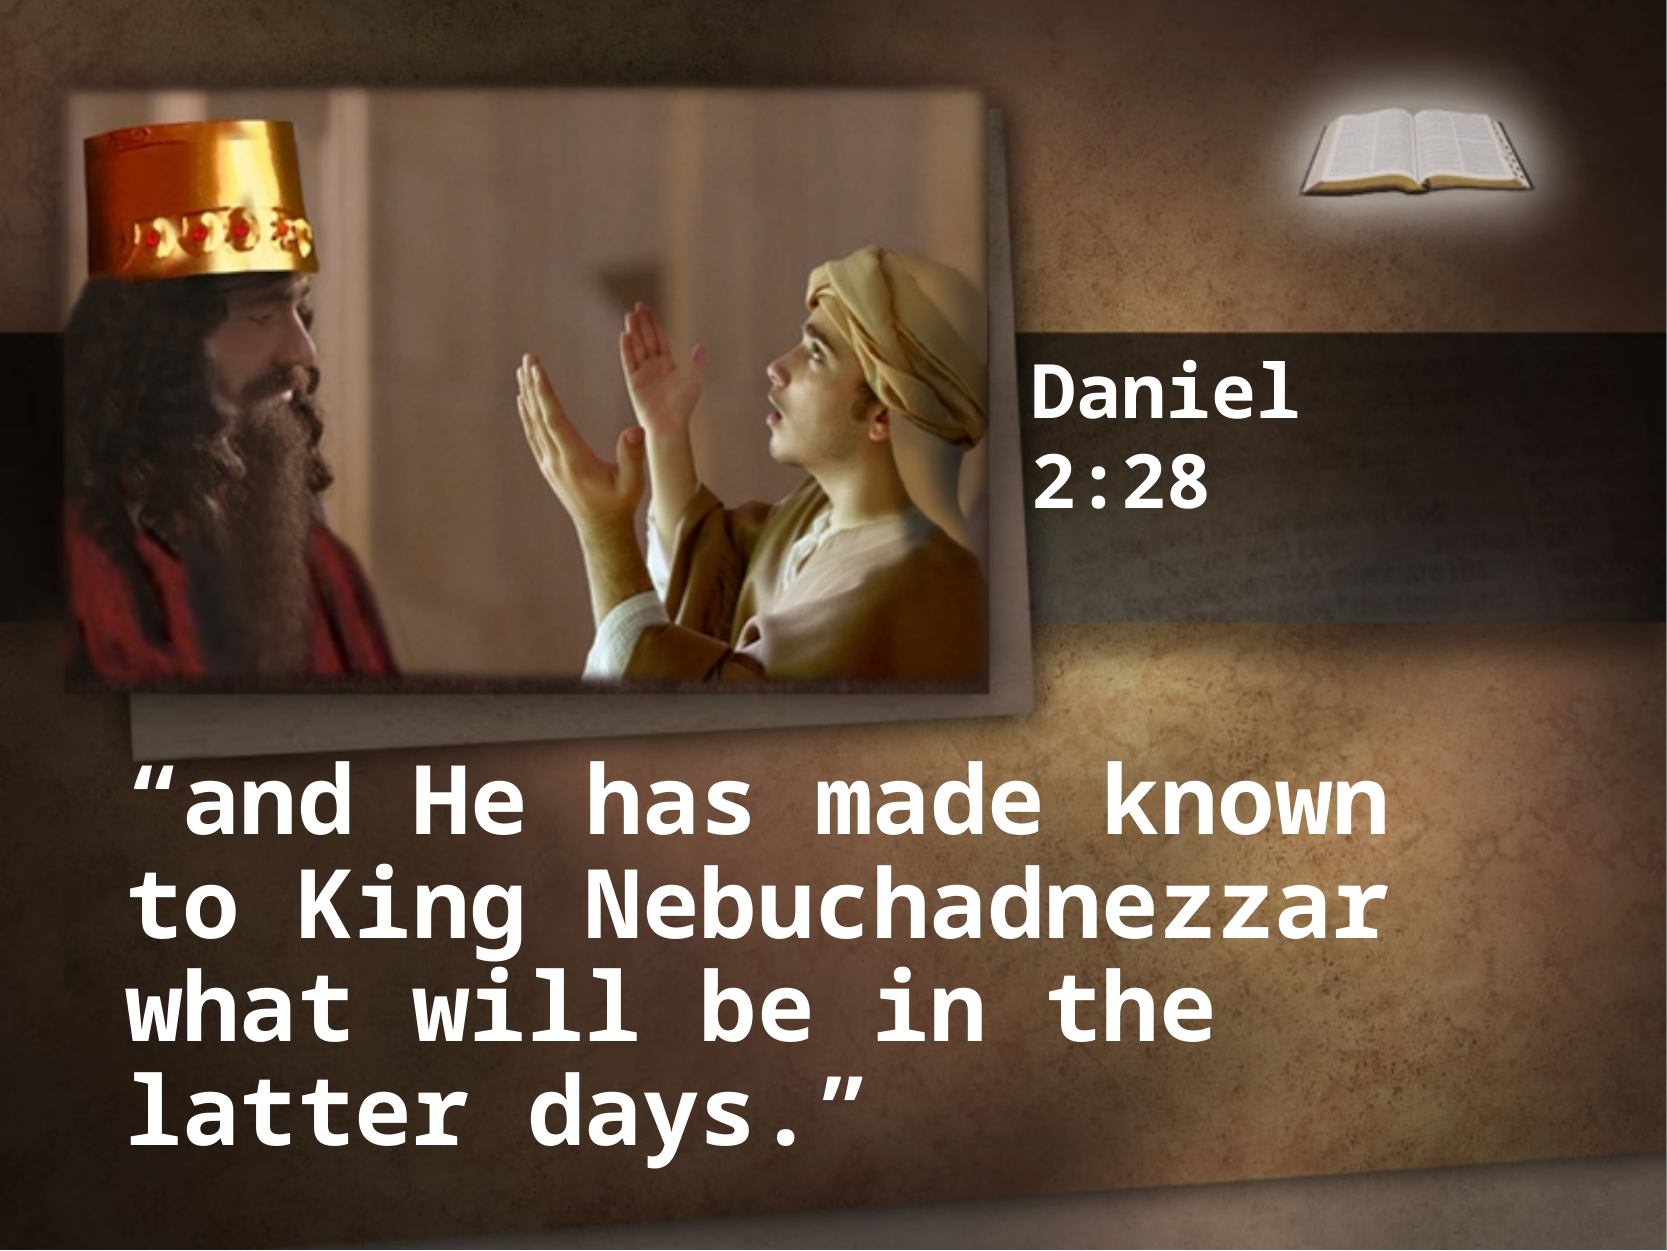

Daniel 2:28
“and He has made known to King Nebuchadnezzar what will be in the latter days.”